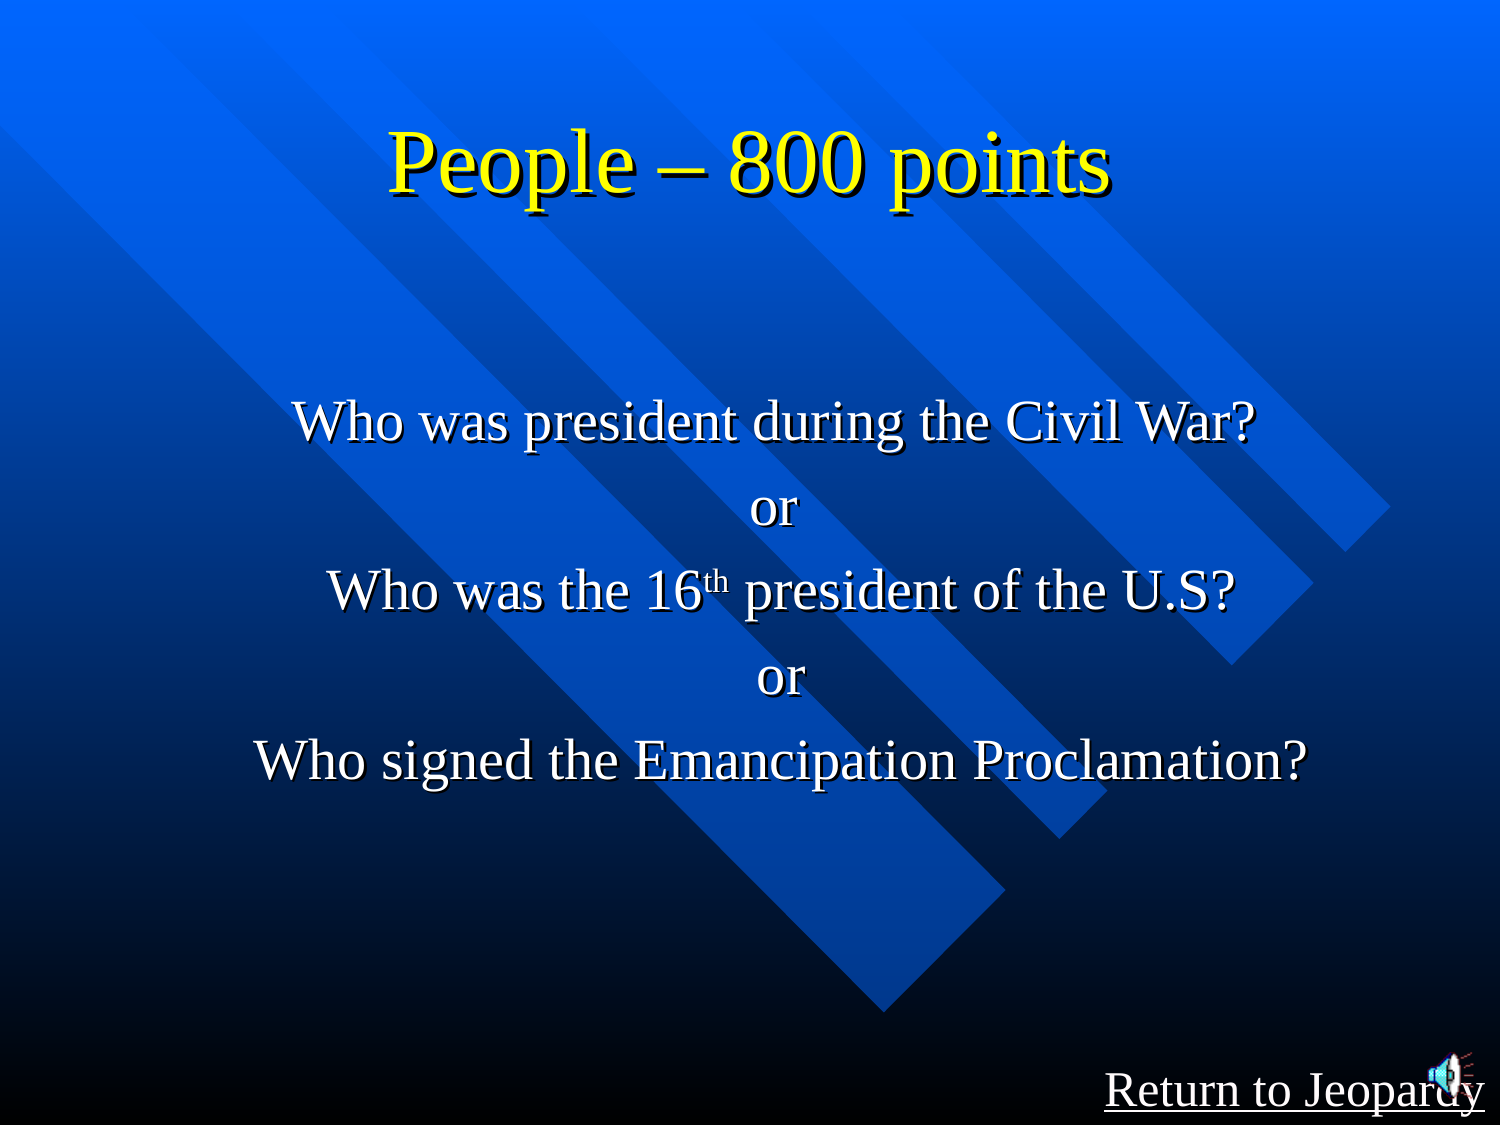

# People – 800 points
Who was president during the Civil War?
or
Who was the 16th president of the U.S?
or
Who signed the Emancipation Proclamation?
Return to Jeopardy